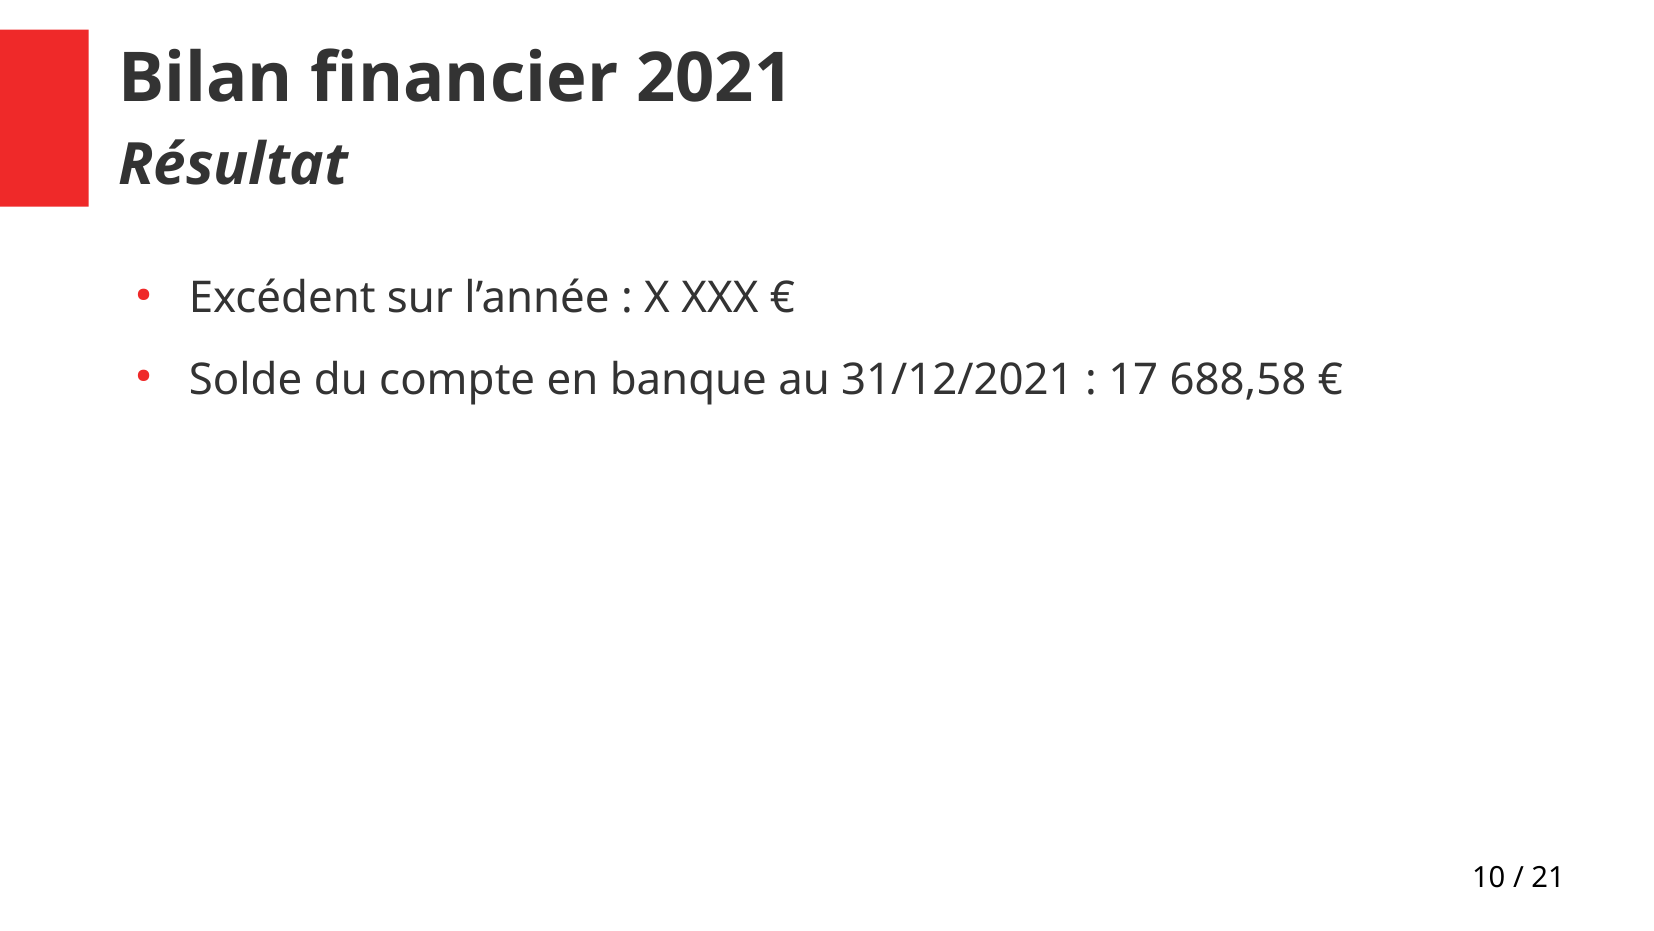

# Bilan financier 2021 Résultat
Excédent sur l’année : X XXX €
Solde du compte en banque au 31/12/2021 : 17 688,58 €
10